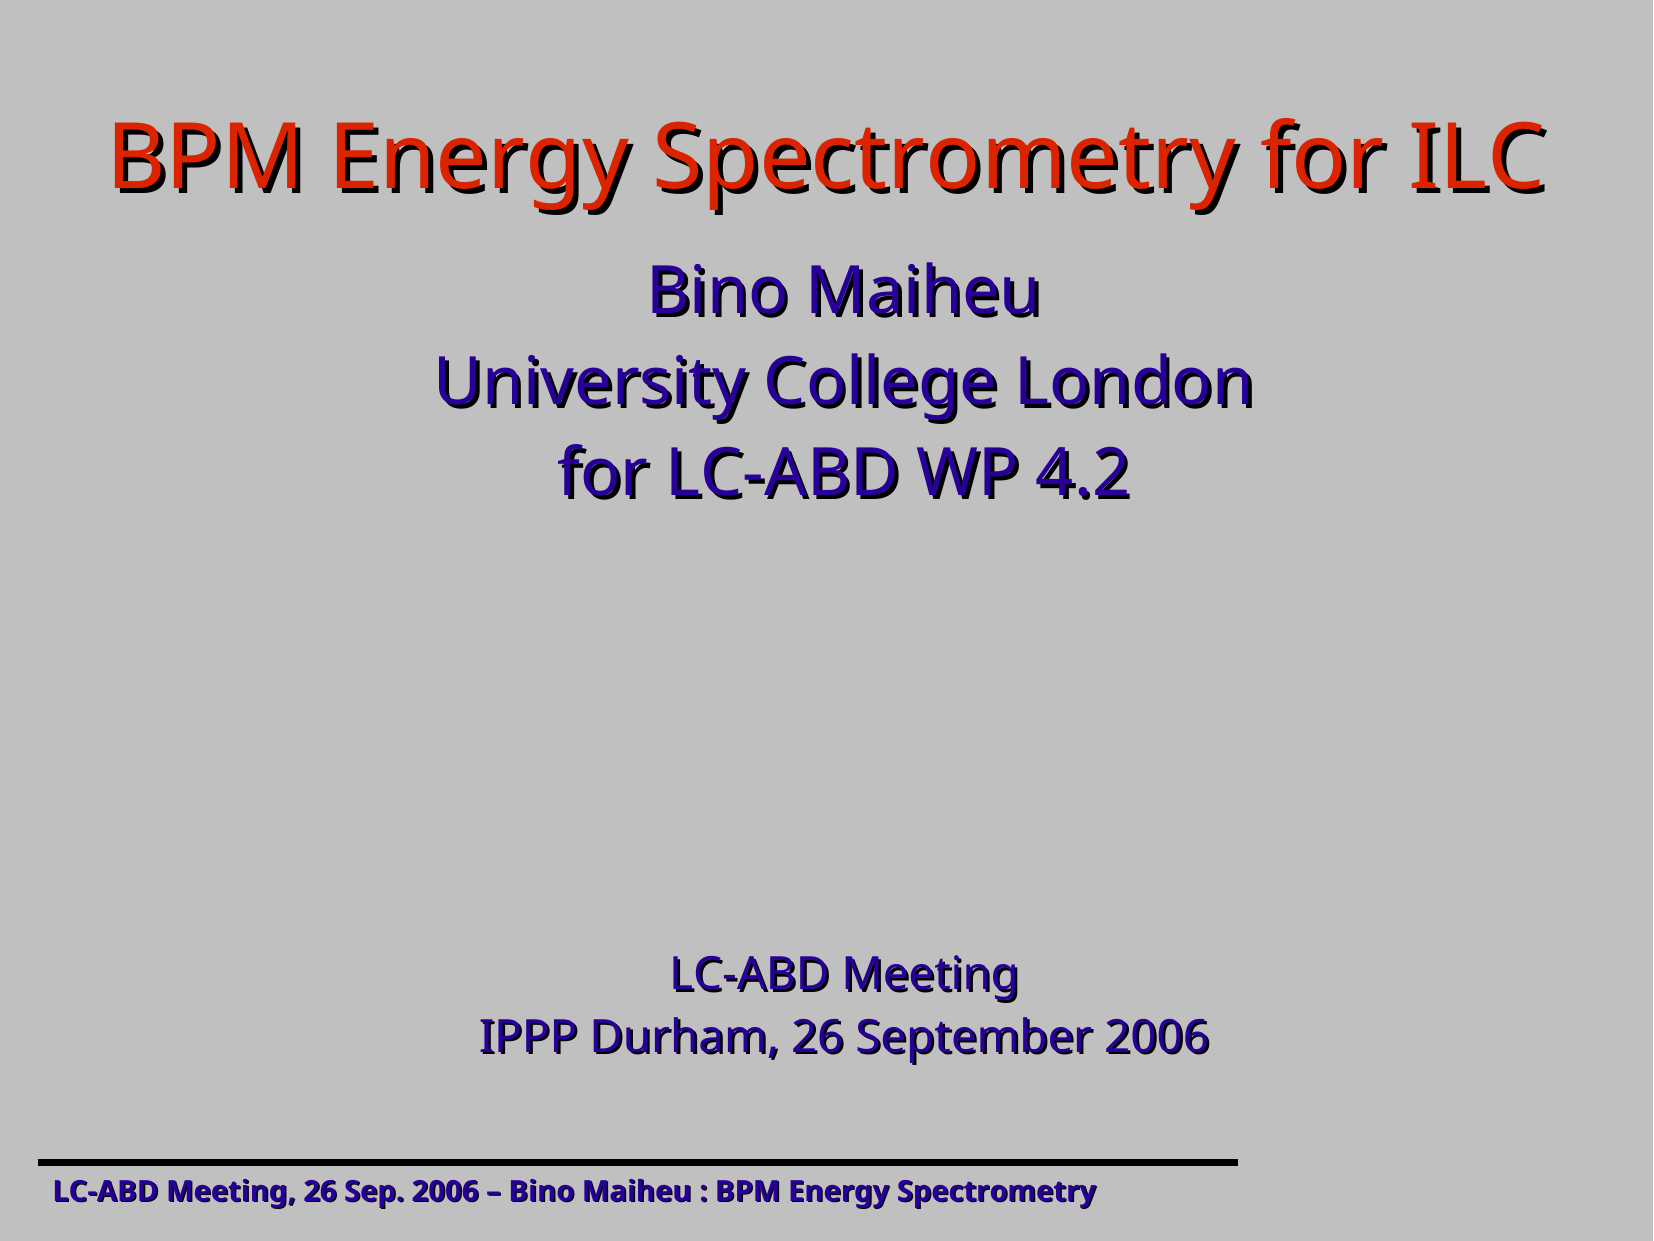

# BPM Energy Spectrometry for ILC
Bino Maiheu
University College London
for LC-ABD WP 4.2
LC-ABD Meeting
IPPP Durham, 26 September 2006
LC-ABD Meeting, 26 Sep. 2006 – Bino Maiheu : BPM Energy Spectrometry